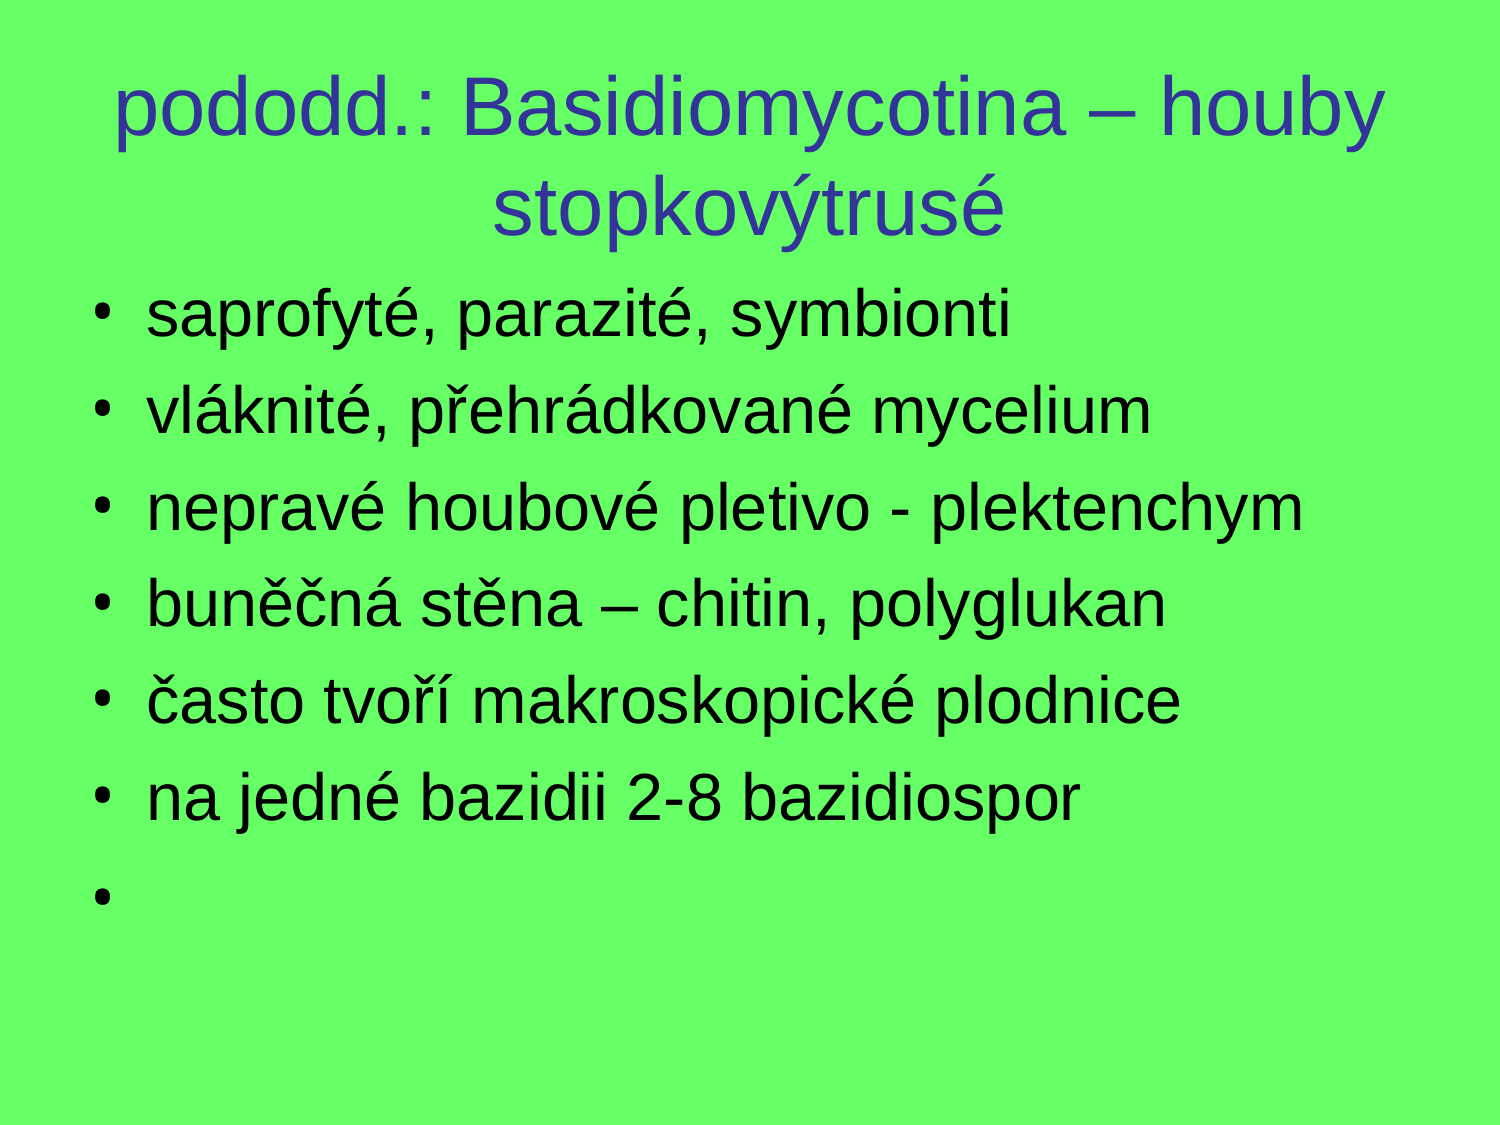

# pododd.: Basidiomycotina – houby stopkovýtrusé
saprofyté, parazité, symbionti
vláknité, přehrádkované mycelium
nepravé houbové pletivo - plektenchym
buněčná stěna – chitin, polyglukan
často tvoří makroskopické plodnice
na jedné bazidii 2-8 bazidiospor